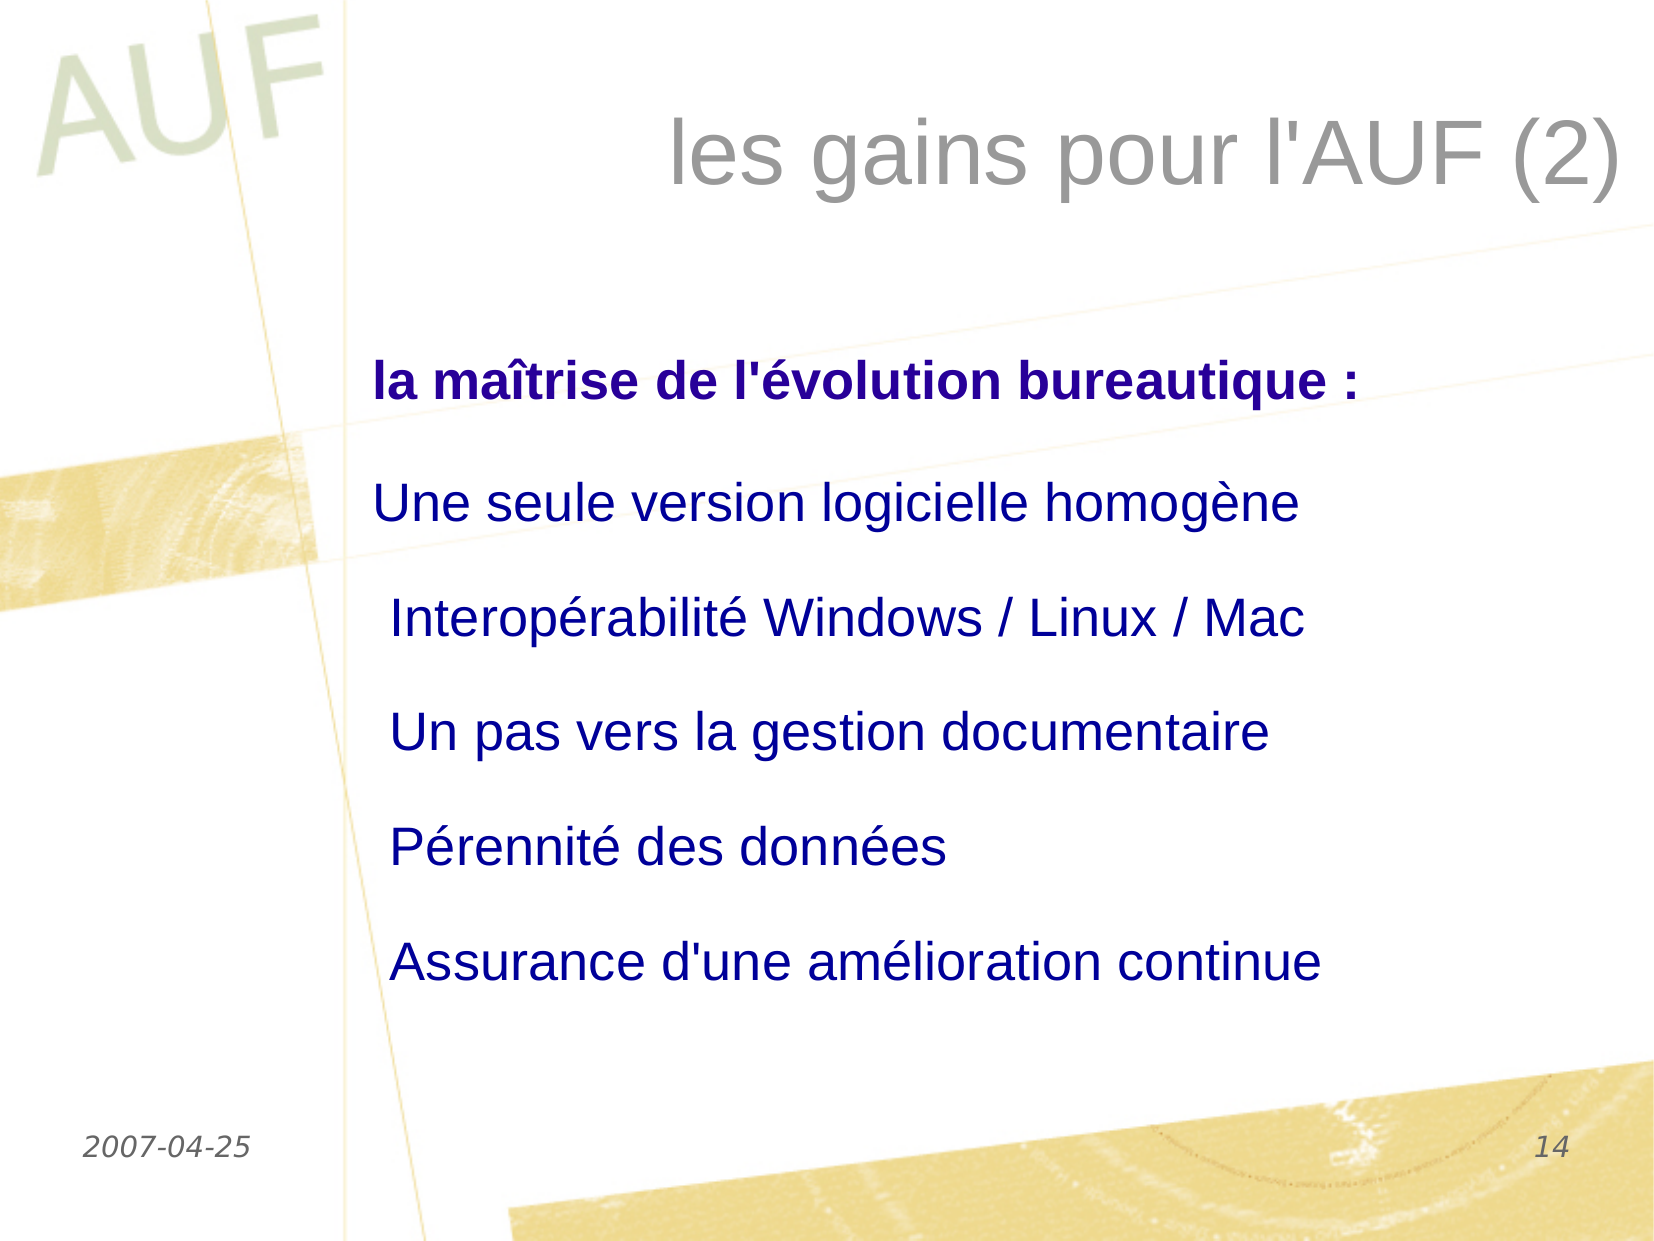

# les gains pour l'AUF (2)
la maîtrise de l'évolution bureautique :
Une seule version logicielle homogène
Interopérabilité Windows / Linux / Mac
Un pas vers la gestion documentaire
Pérennité des données
Assurance d'une amélioration continue
2007-04-25
14